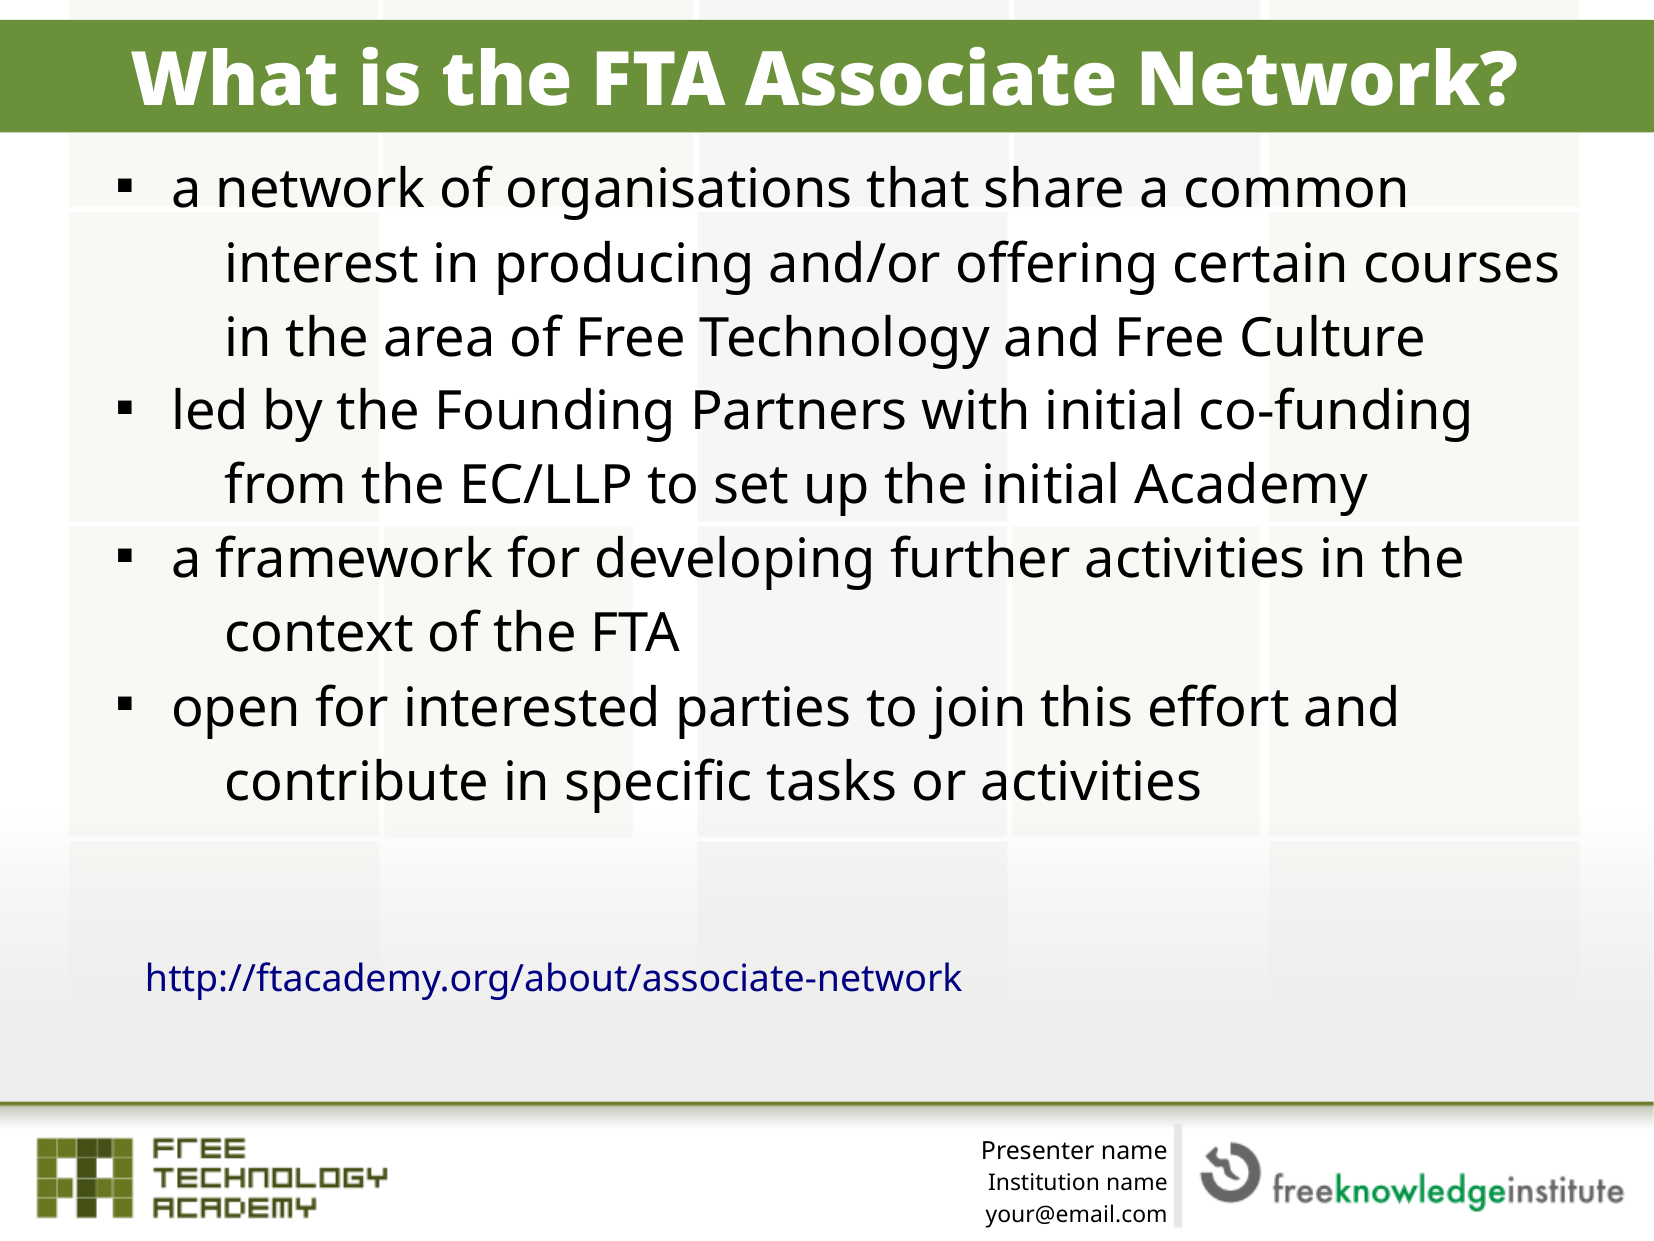

# What is the FTA Associate Network?
a network of organisations that share a common interest in producing and/or offering certain courses in the area of Free Technology and Free Culture
led by the Founding Partners with initial co-funding from the EC/LLP to set up the initial Academy
a framework for developing further activities in the context of the FTA
open for interested parties to join this effort and contribute in specific tasks or activities
http://ftacademy.org/about/associate-network